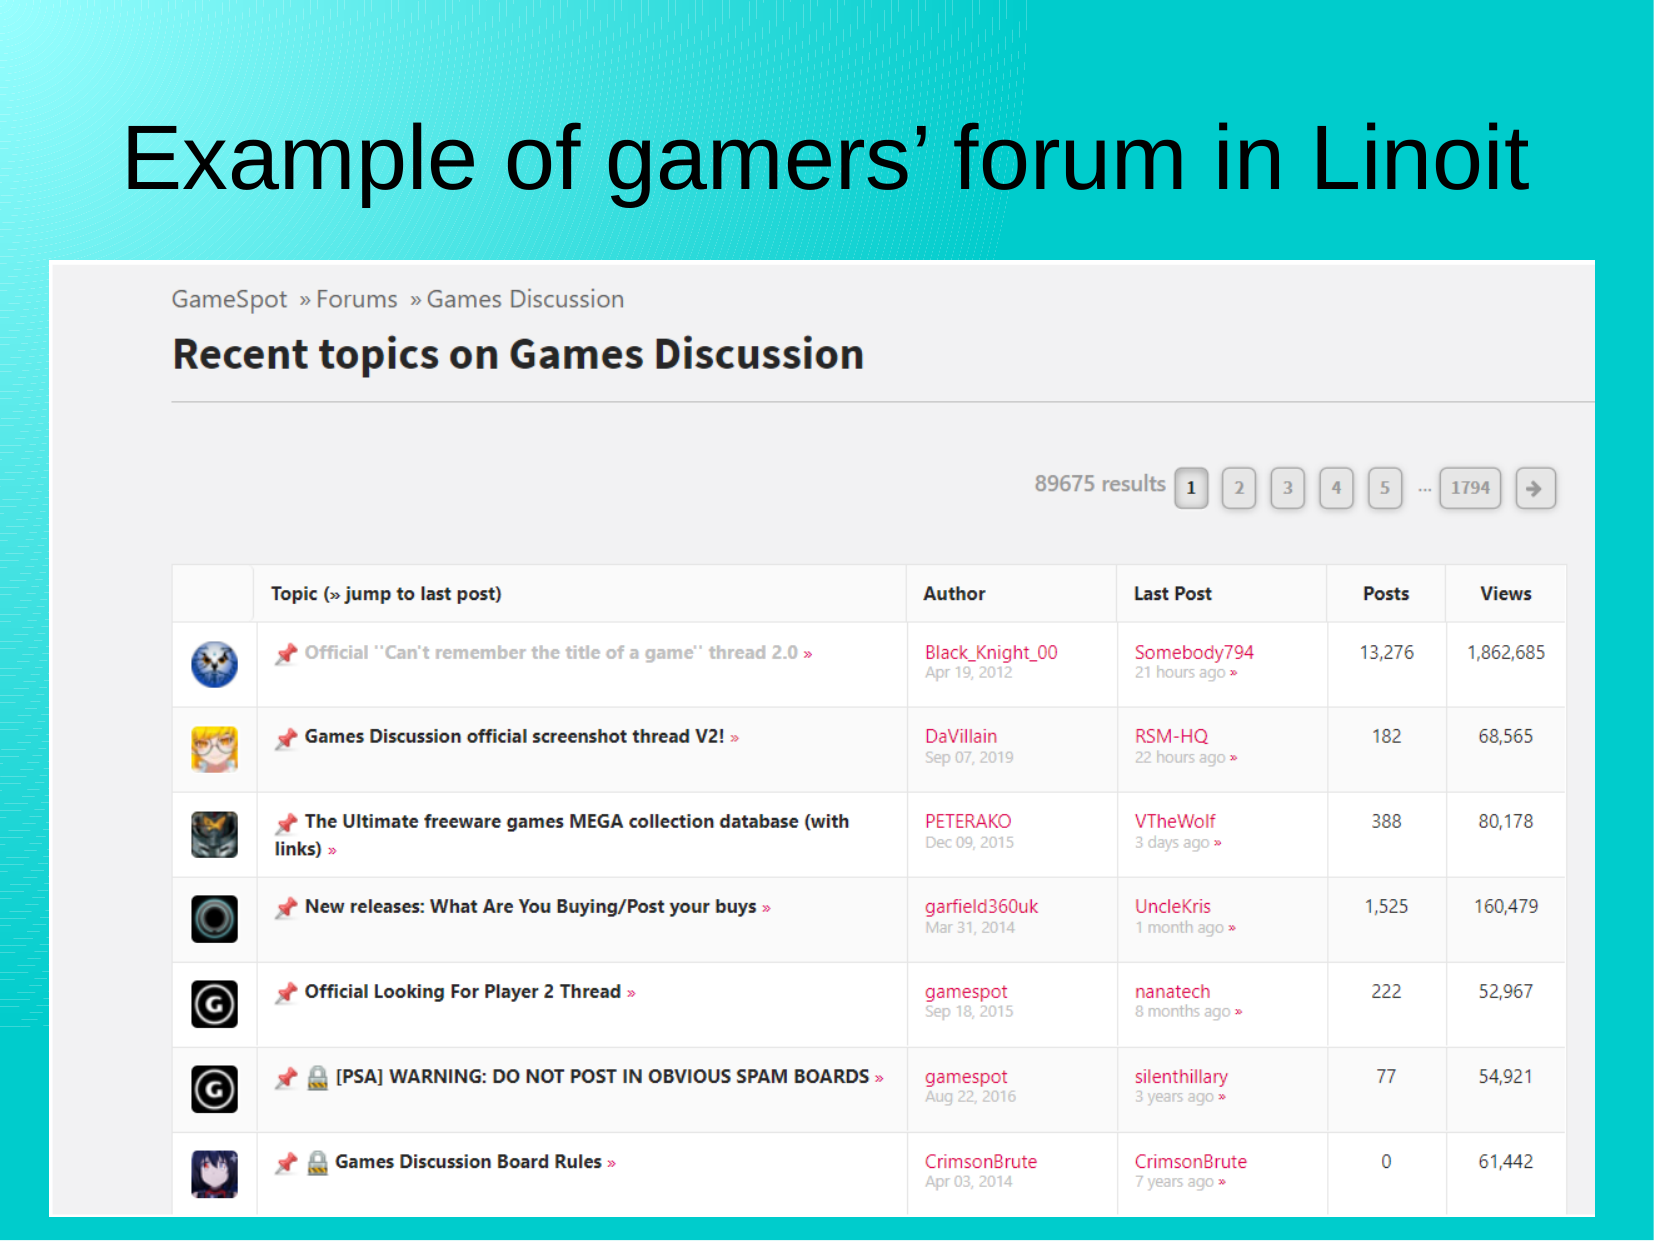

# Example of gamers’ forum in Linoit